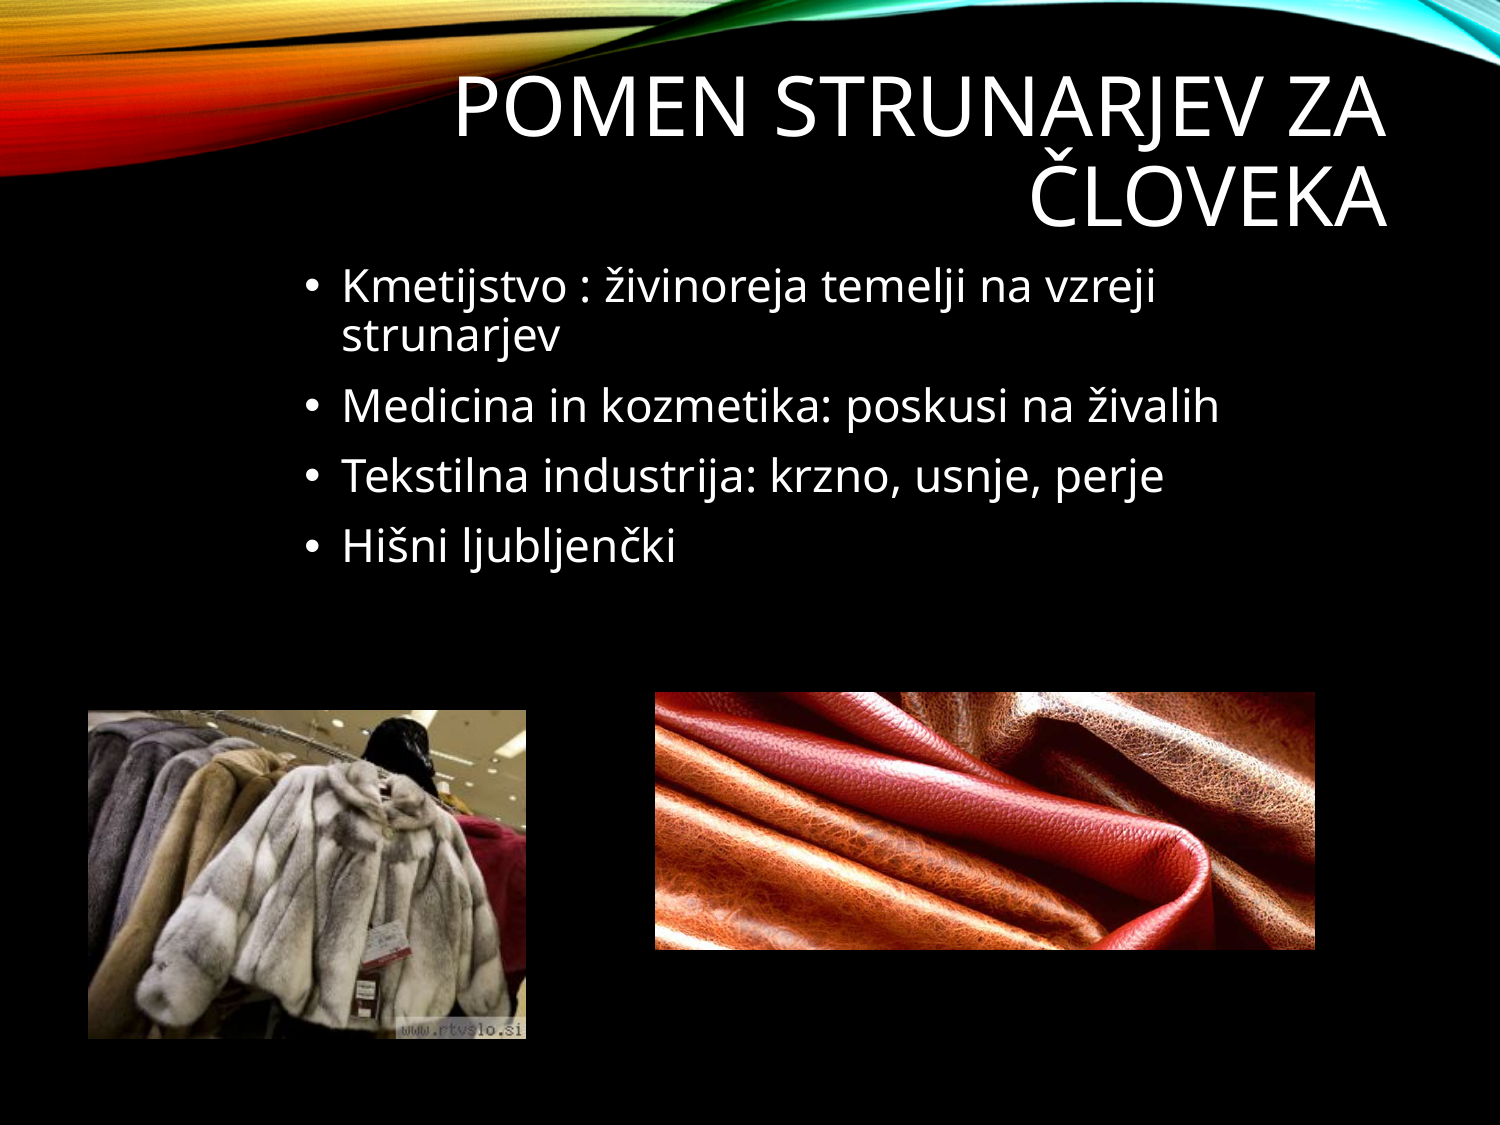

# Pomen strunarjev za človeka
Kmetijstvo : živinoreja temelji na vzreji strunarjev
Medicina in kozmetika: poskusi na živalih
Tekstilna industrija: krzno, usnje, perje
Hišni ljubljenčki